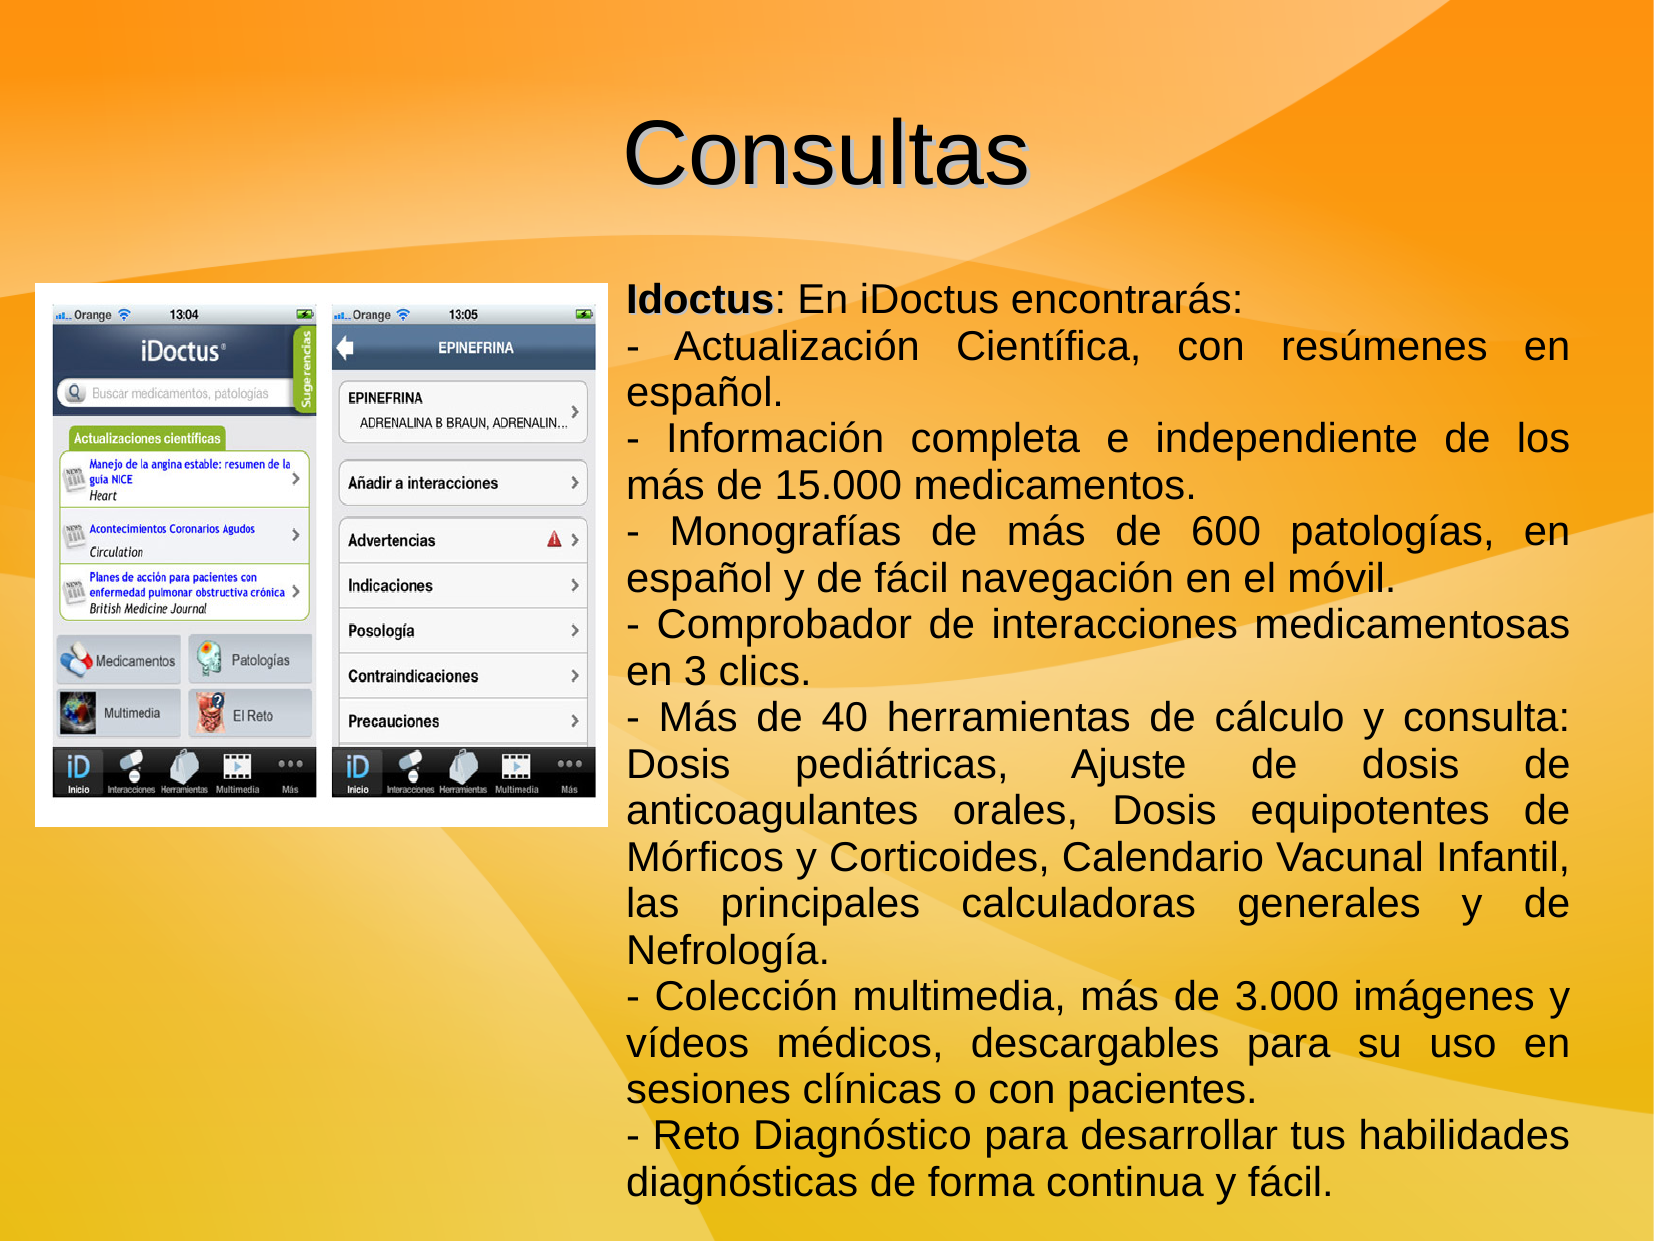

# Consultas
Idoctus: En iDoctus encontrarás:
- Actualización Científica, con resúmenes en español.
- Información completa e independiente de los más de 15.000 medicamentos.
- Monografías de más de 600 patologías, en español y de fácil navegación en el móvil.
- Comprobador de interacciones medicamentosas en 3 clics.
- Más de 40 herramientas de cálculo y consulta: Dosis pediátricas, Ajuste de dosis de anticoagulantes orales, Dosis equipotentes de Mórficos y Corticoides, Calendario Vacunal Infantil, las principales calculadoras generales y de Nefrología.
- Colección multimedia, más de 3.000 imágenes y vídeos médicos, descargables para su uso en sesiones clínicas o con pacientes.
- Reto Diagnóstico para desarrollar tus habilidades diagnósticas de forma continua y fácil.